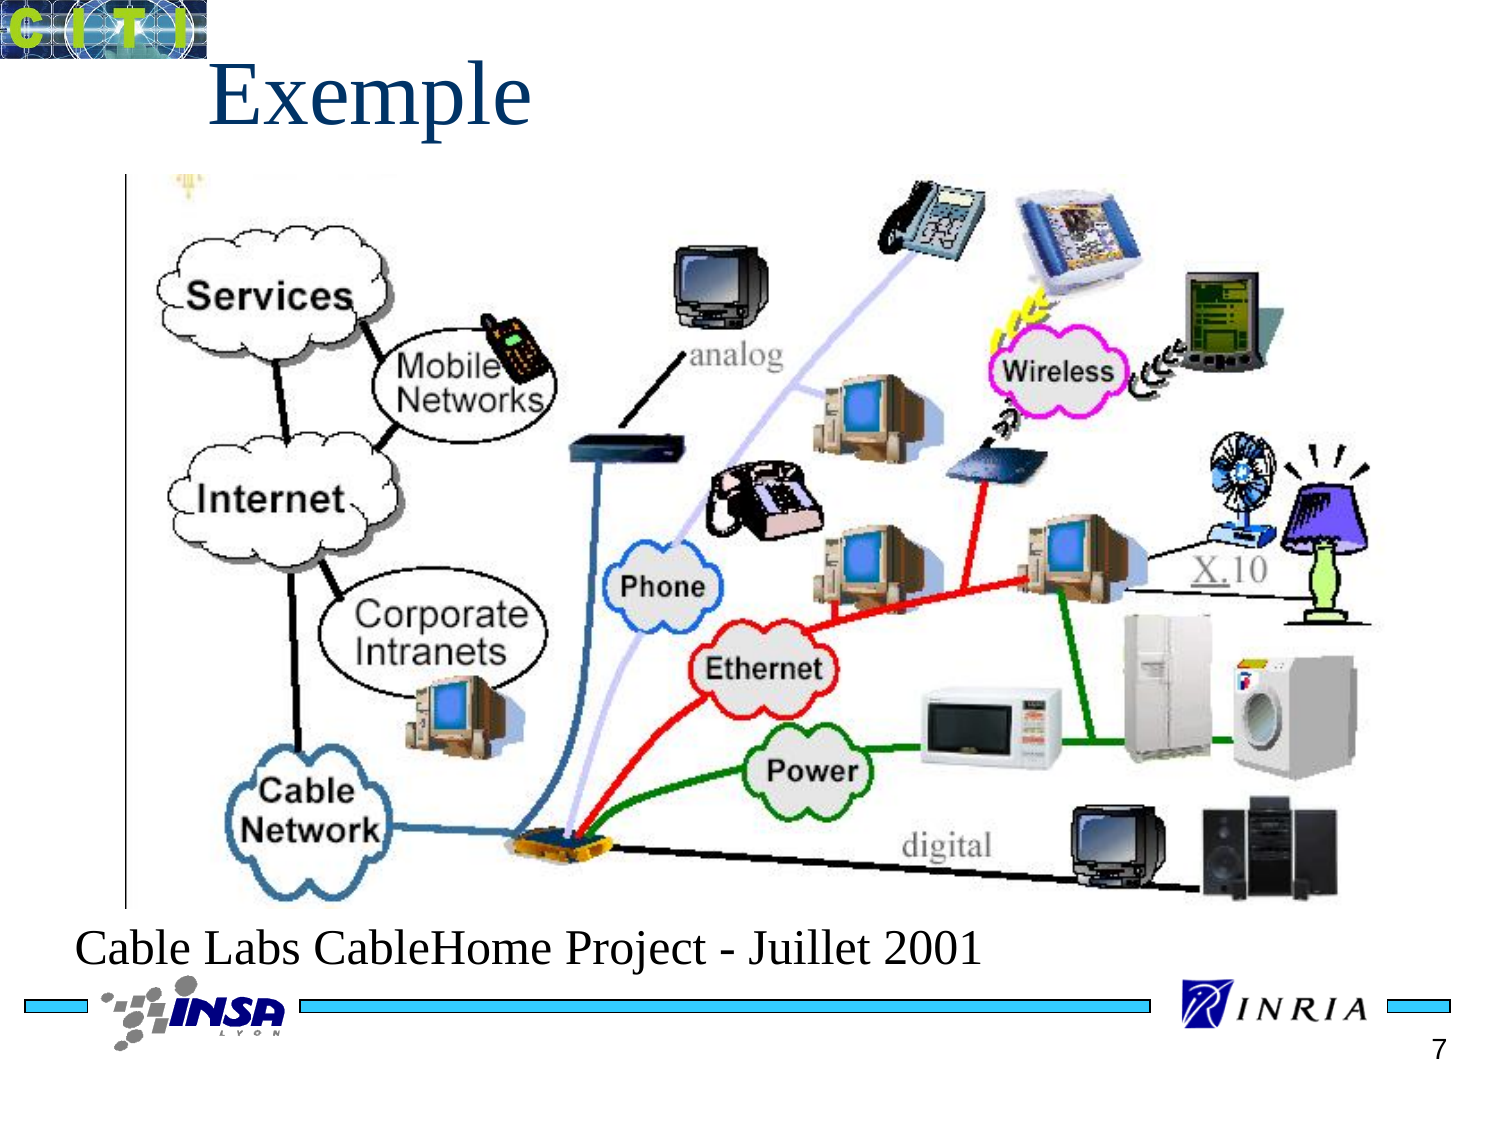

# Exemple
Cable Labs CableHome Project - Juillet 2001
7